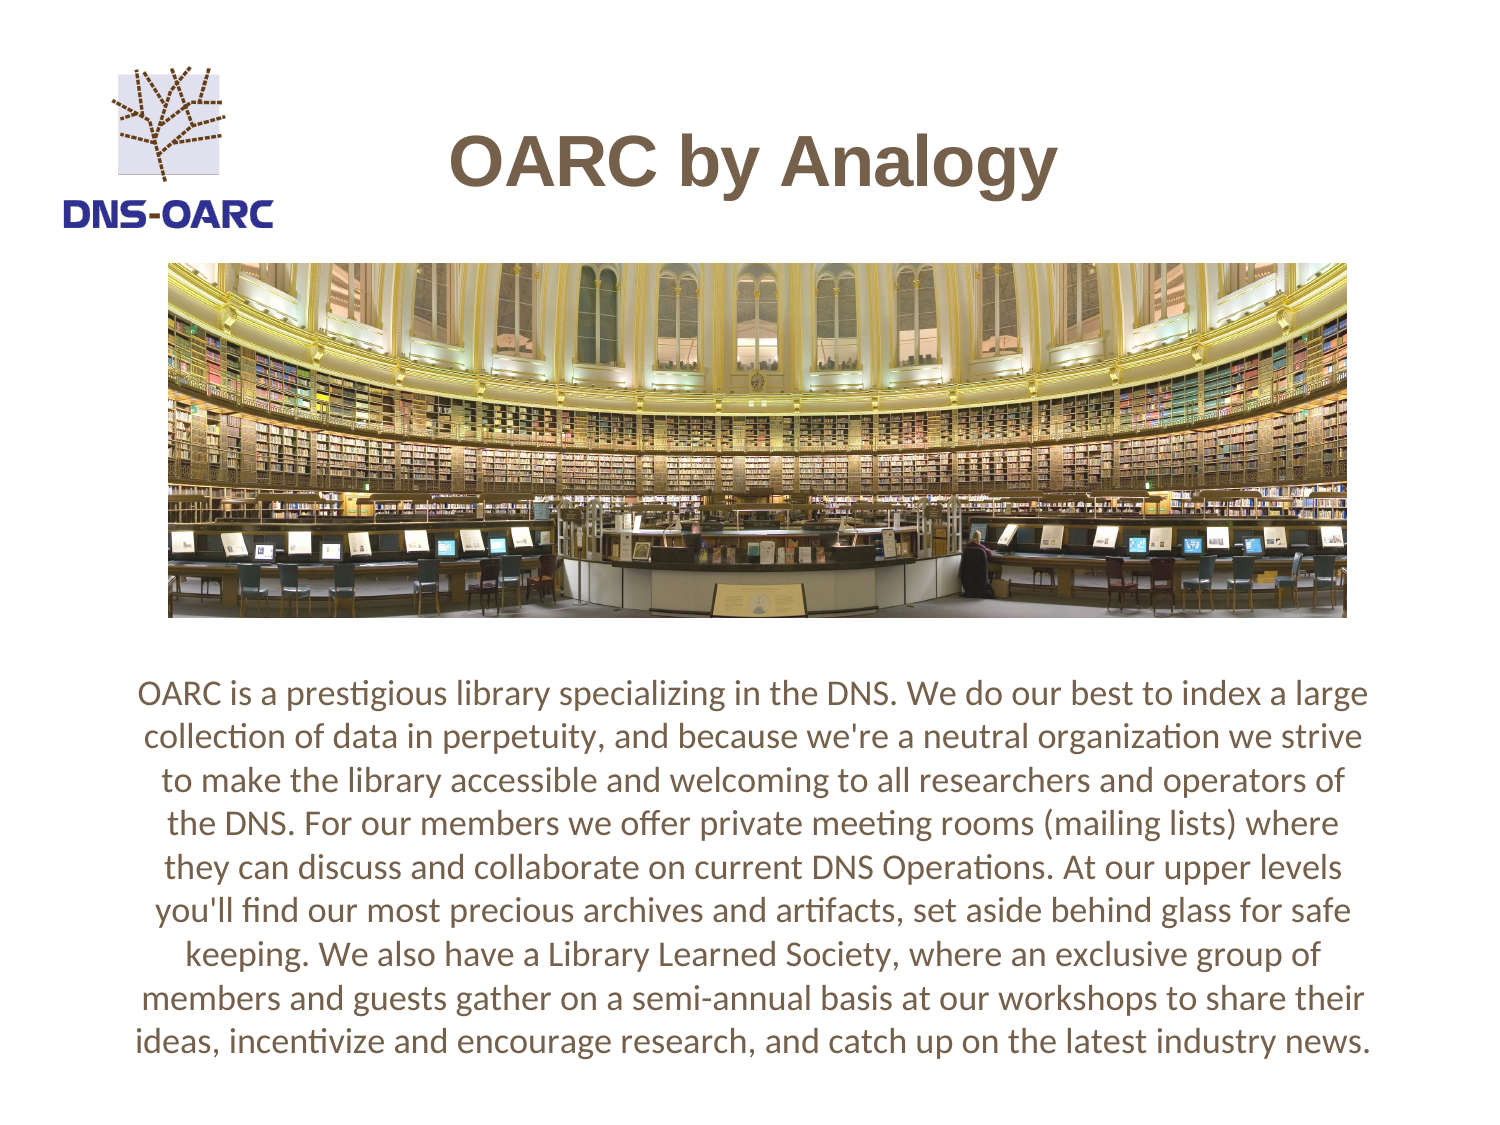

# OARC by Analogy
OARC is a prestigious library specializing in the DNS. We do our best to index a large collection of data in perpetuity, and because we're a neutral organization we strive to make the library accessible and welcoming to all researchers and operators of the DNS. For our members we offer private meeting rooms (mailing lists) where they can discuss and collaborate on current DNS Operations. At our upper levels you'll find our most precious archives and artifacts, set aside behind glass for safe keeping. We also have a Library Learned Society, where an exclusive group of members and guests gather on a semi-annual basis at our workshops to share their ideas, incentivize and encourage research, and catch up on the latest industry news.